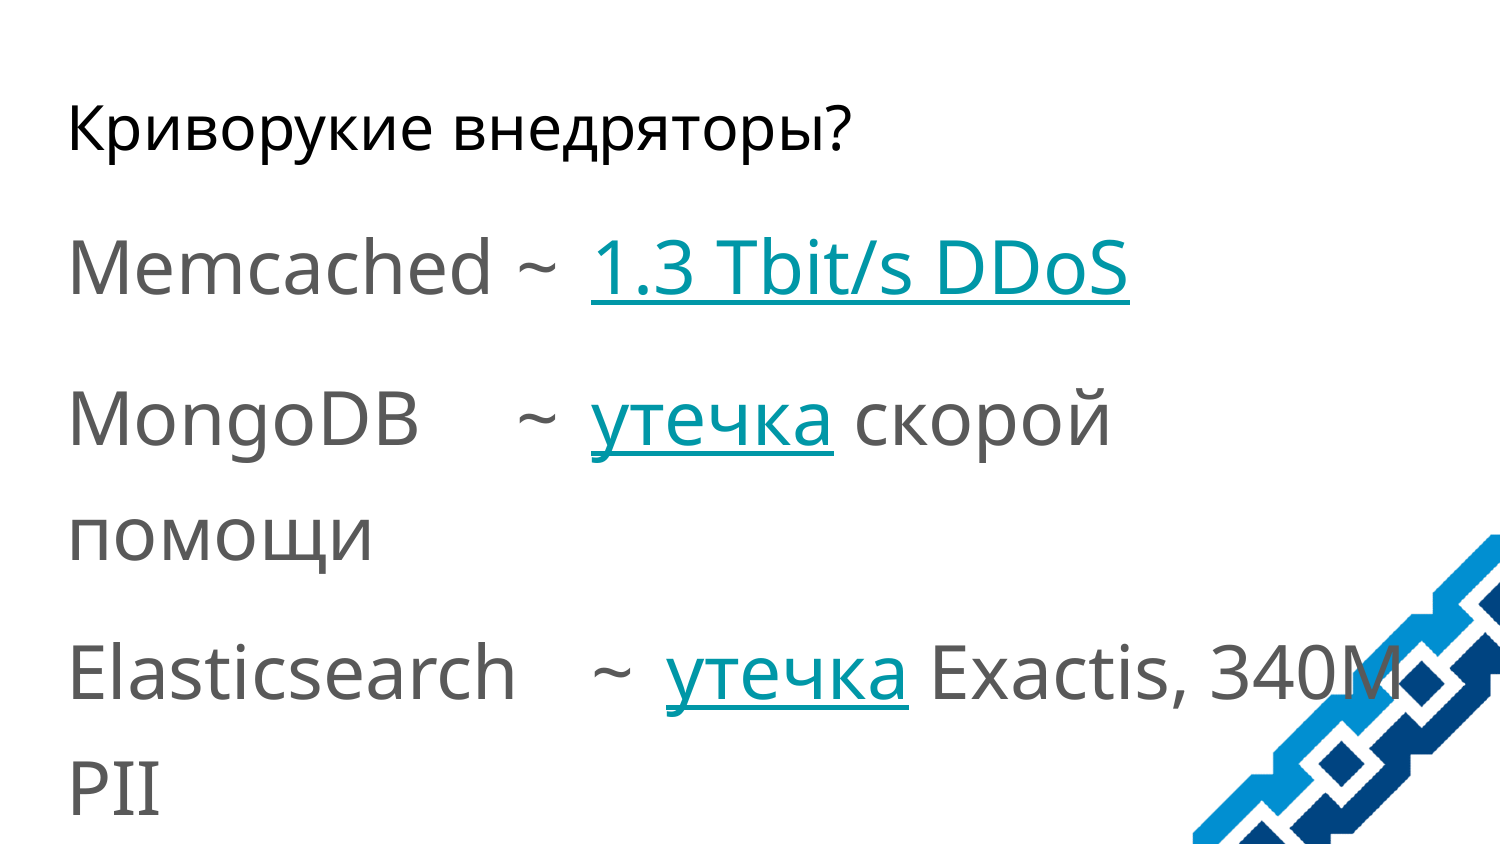

# Криворукие внедряторы?
Memcached	~	1.3 Tbit/s DDoS
MongoDB		~	утечка скорой помощи
Elasticsearch	~	утечка Exactis, 340M PII